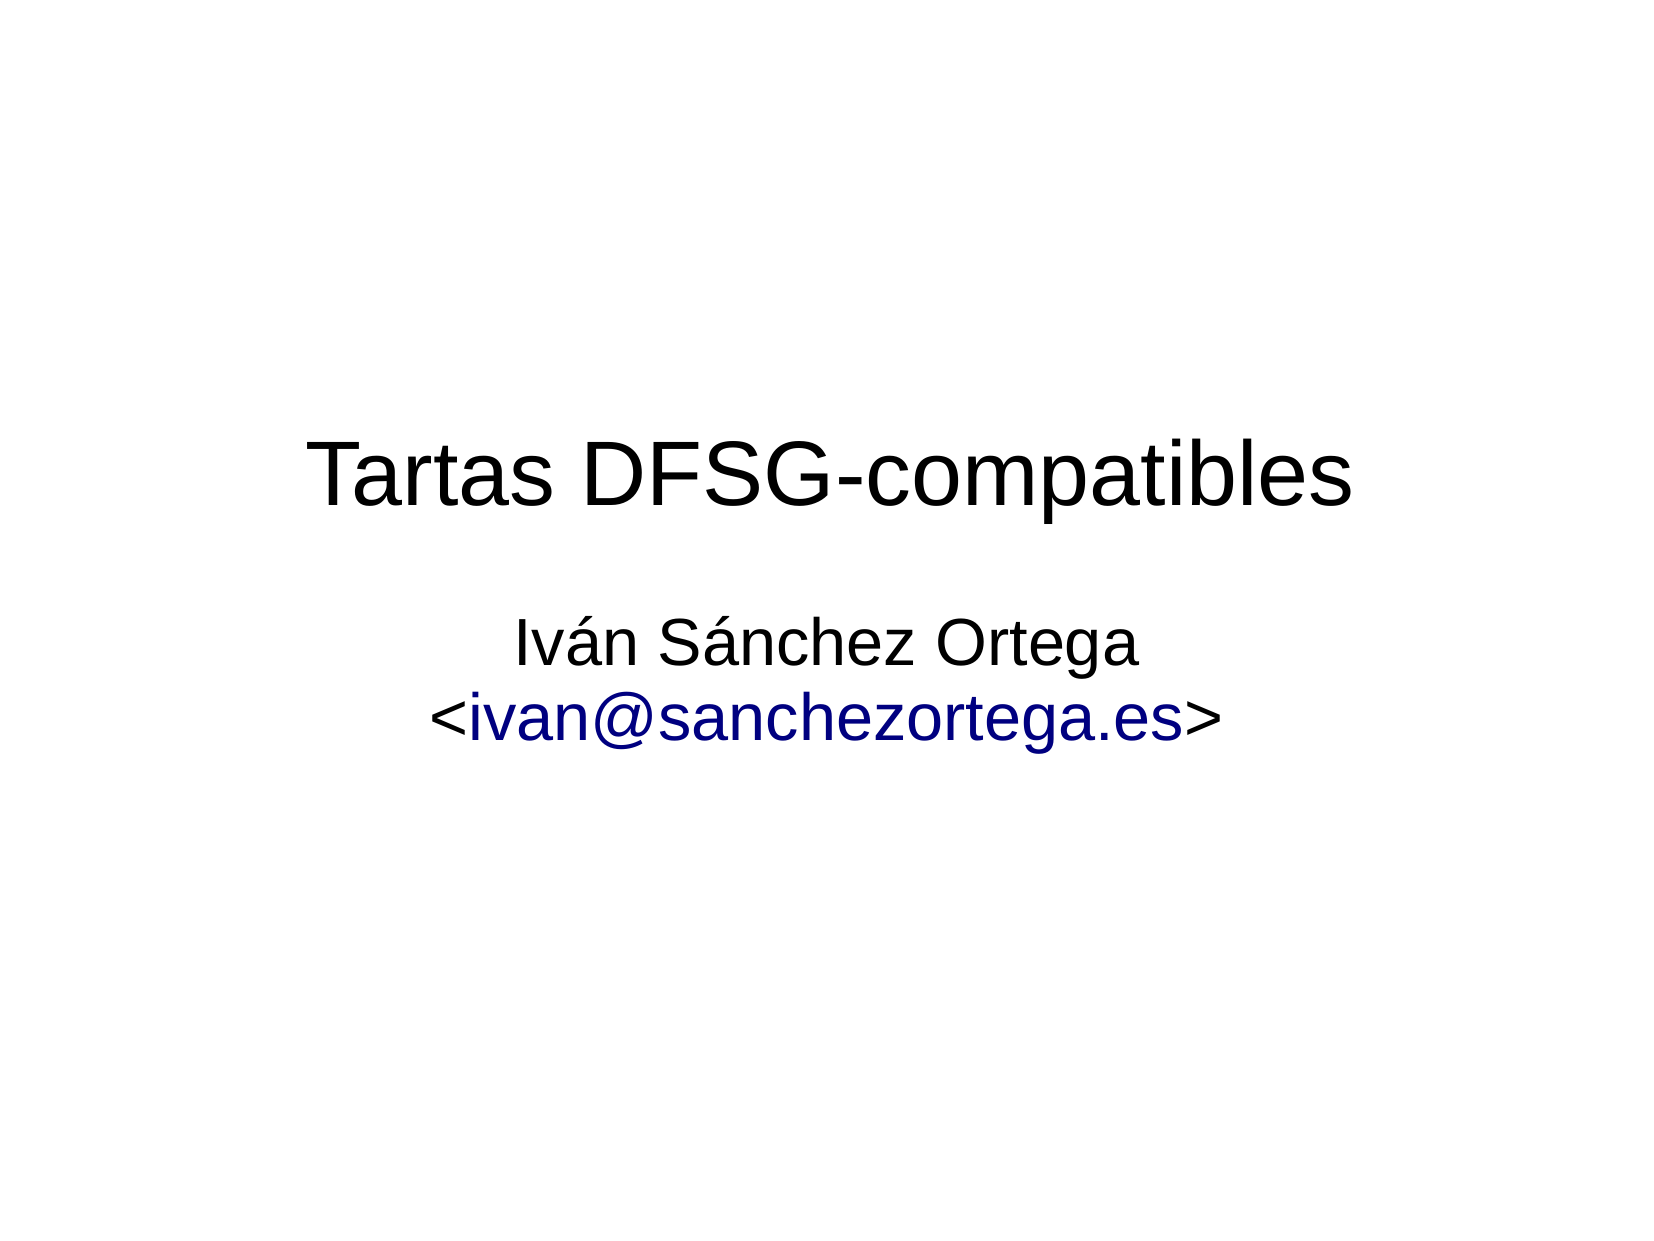

# Tartas DFSG-compatibles
Iván Sánchez Ortega
<ivan@sanchezortega.es>